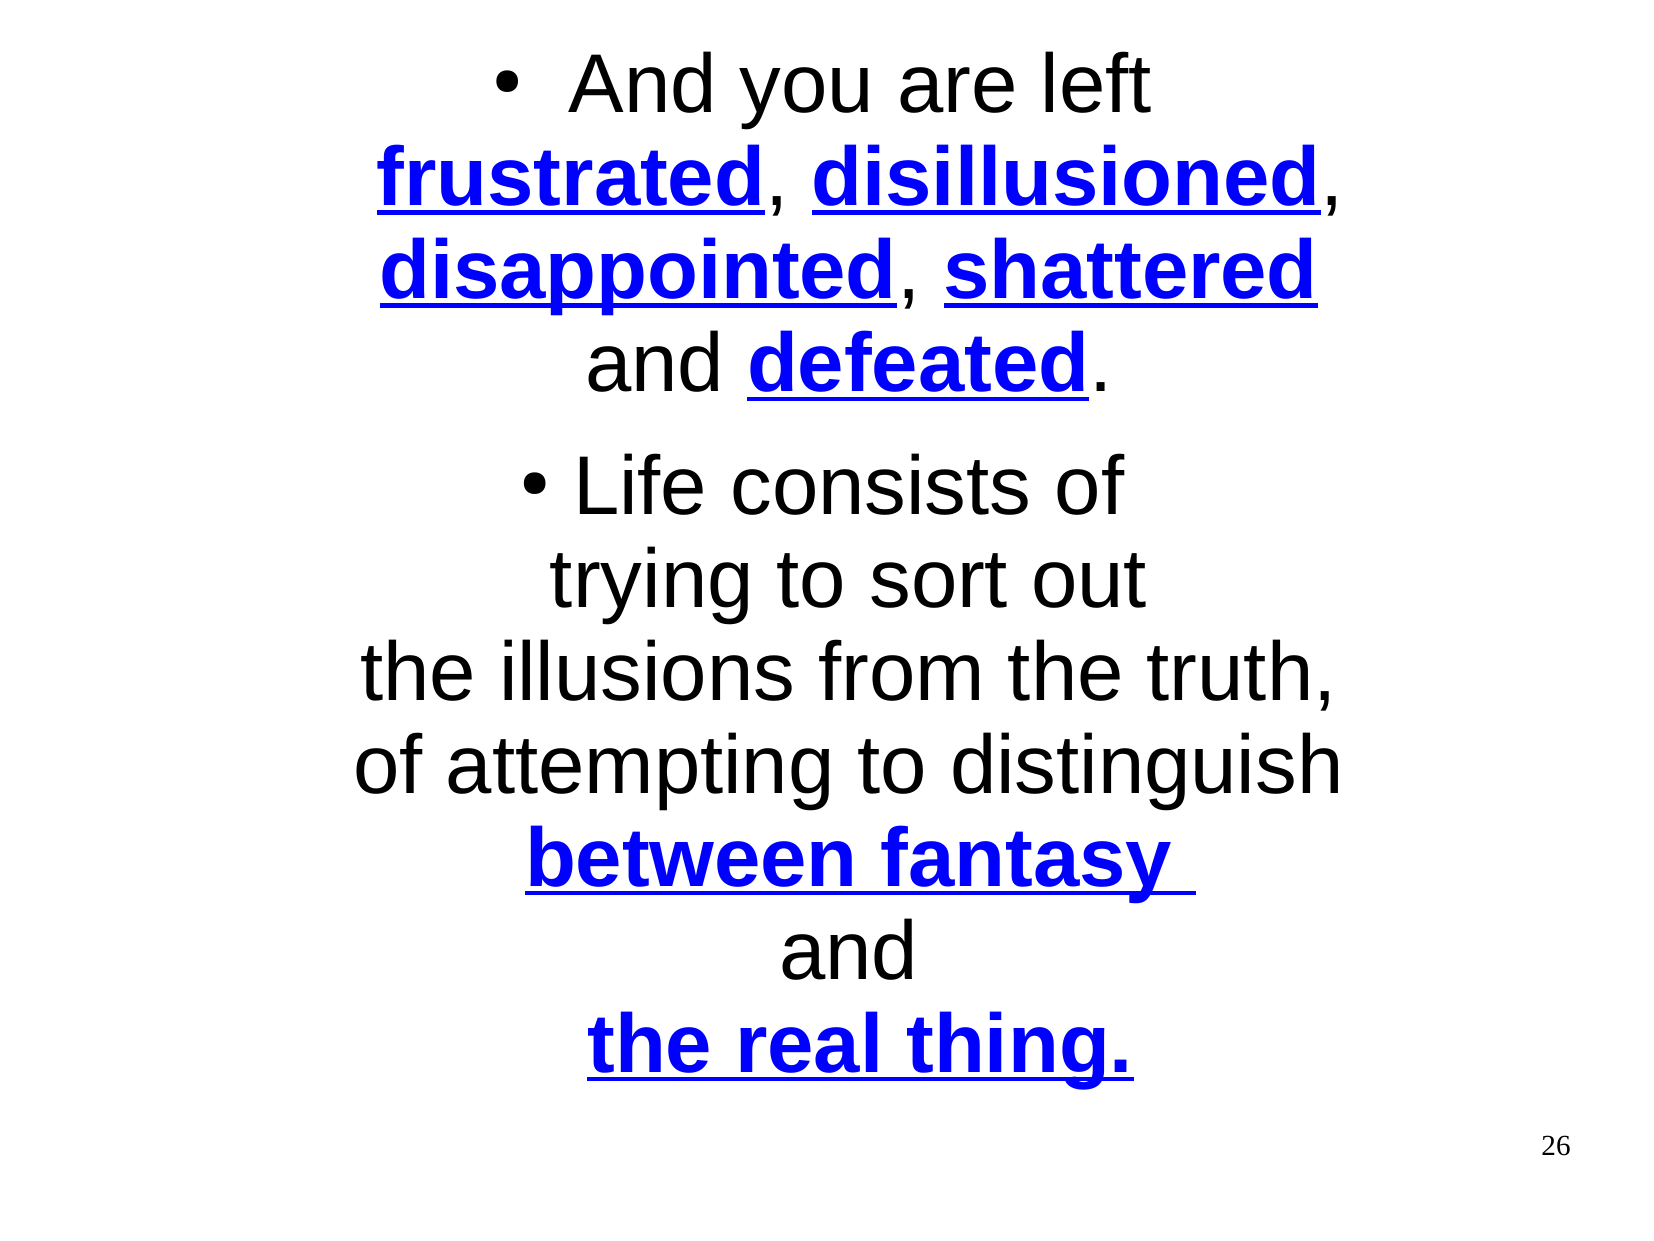

# And you are left frustrated, disillusioned, disappointed, shattered and defeated.
Life consists of
trying to sort out
the illusions from the truth,
of attempting to distinguish
between fantasy
and
the real thing.
26